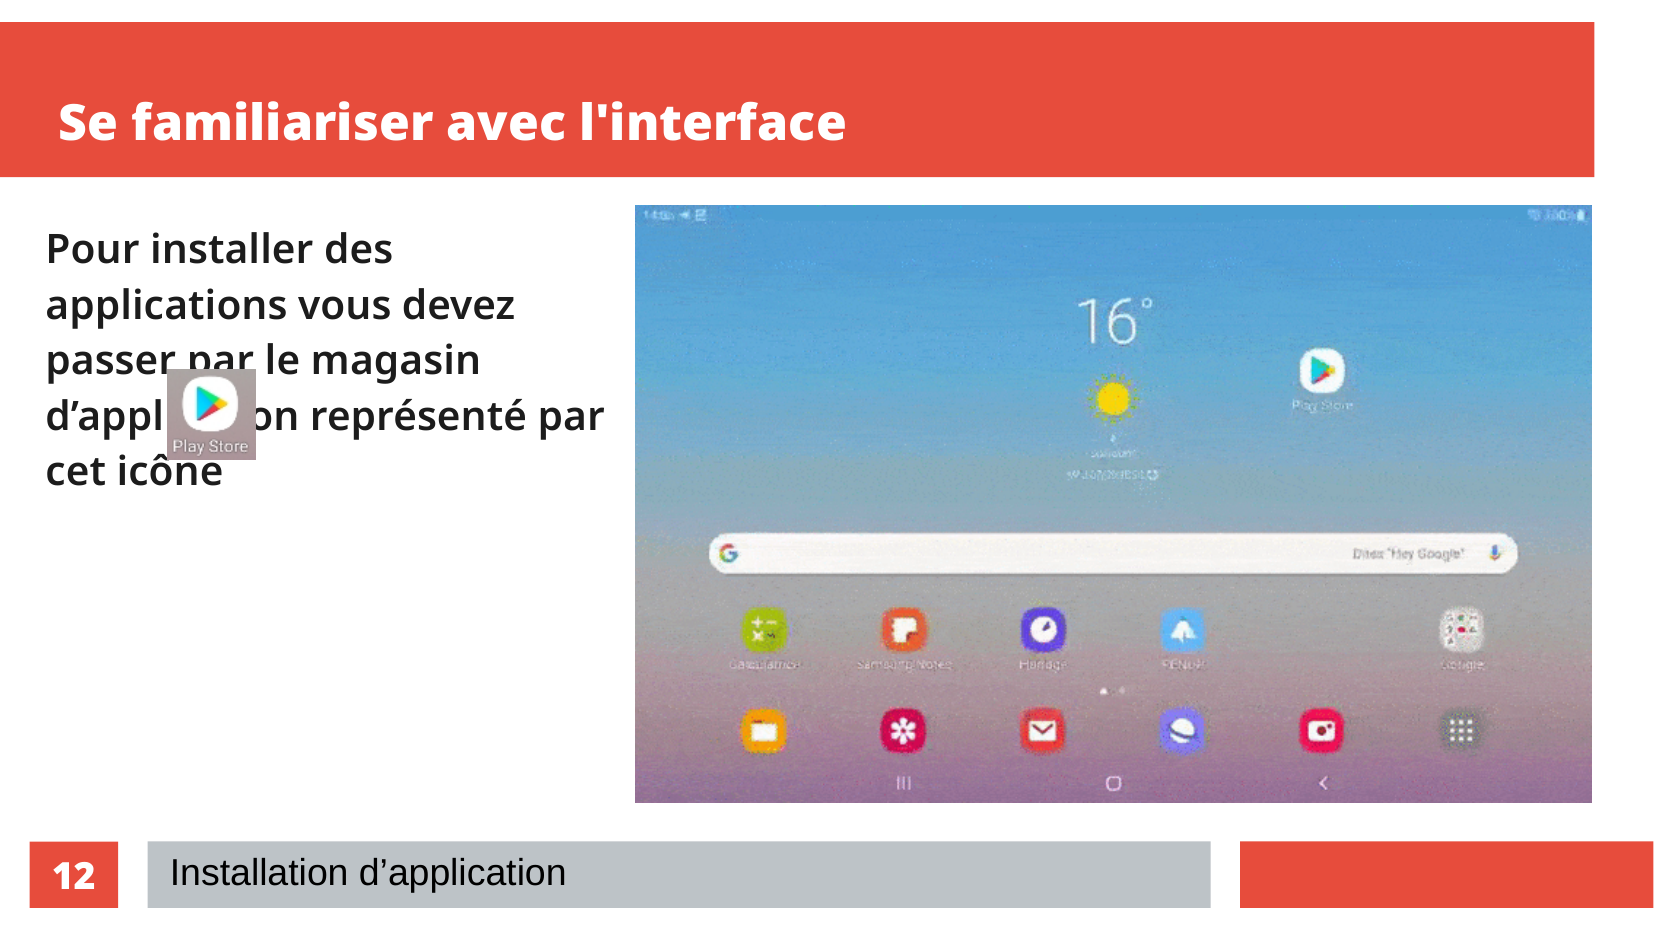

# Se familiariser avec l'interface
Pour installer des applications vous devez passer par le magasin d’application représenté par cet icône
12
Installation d’application